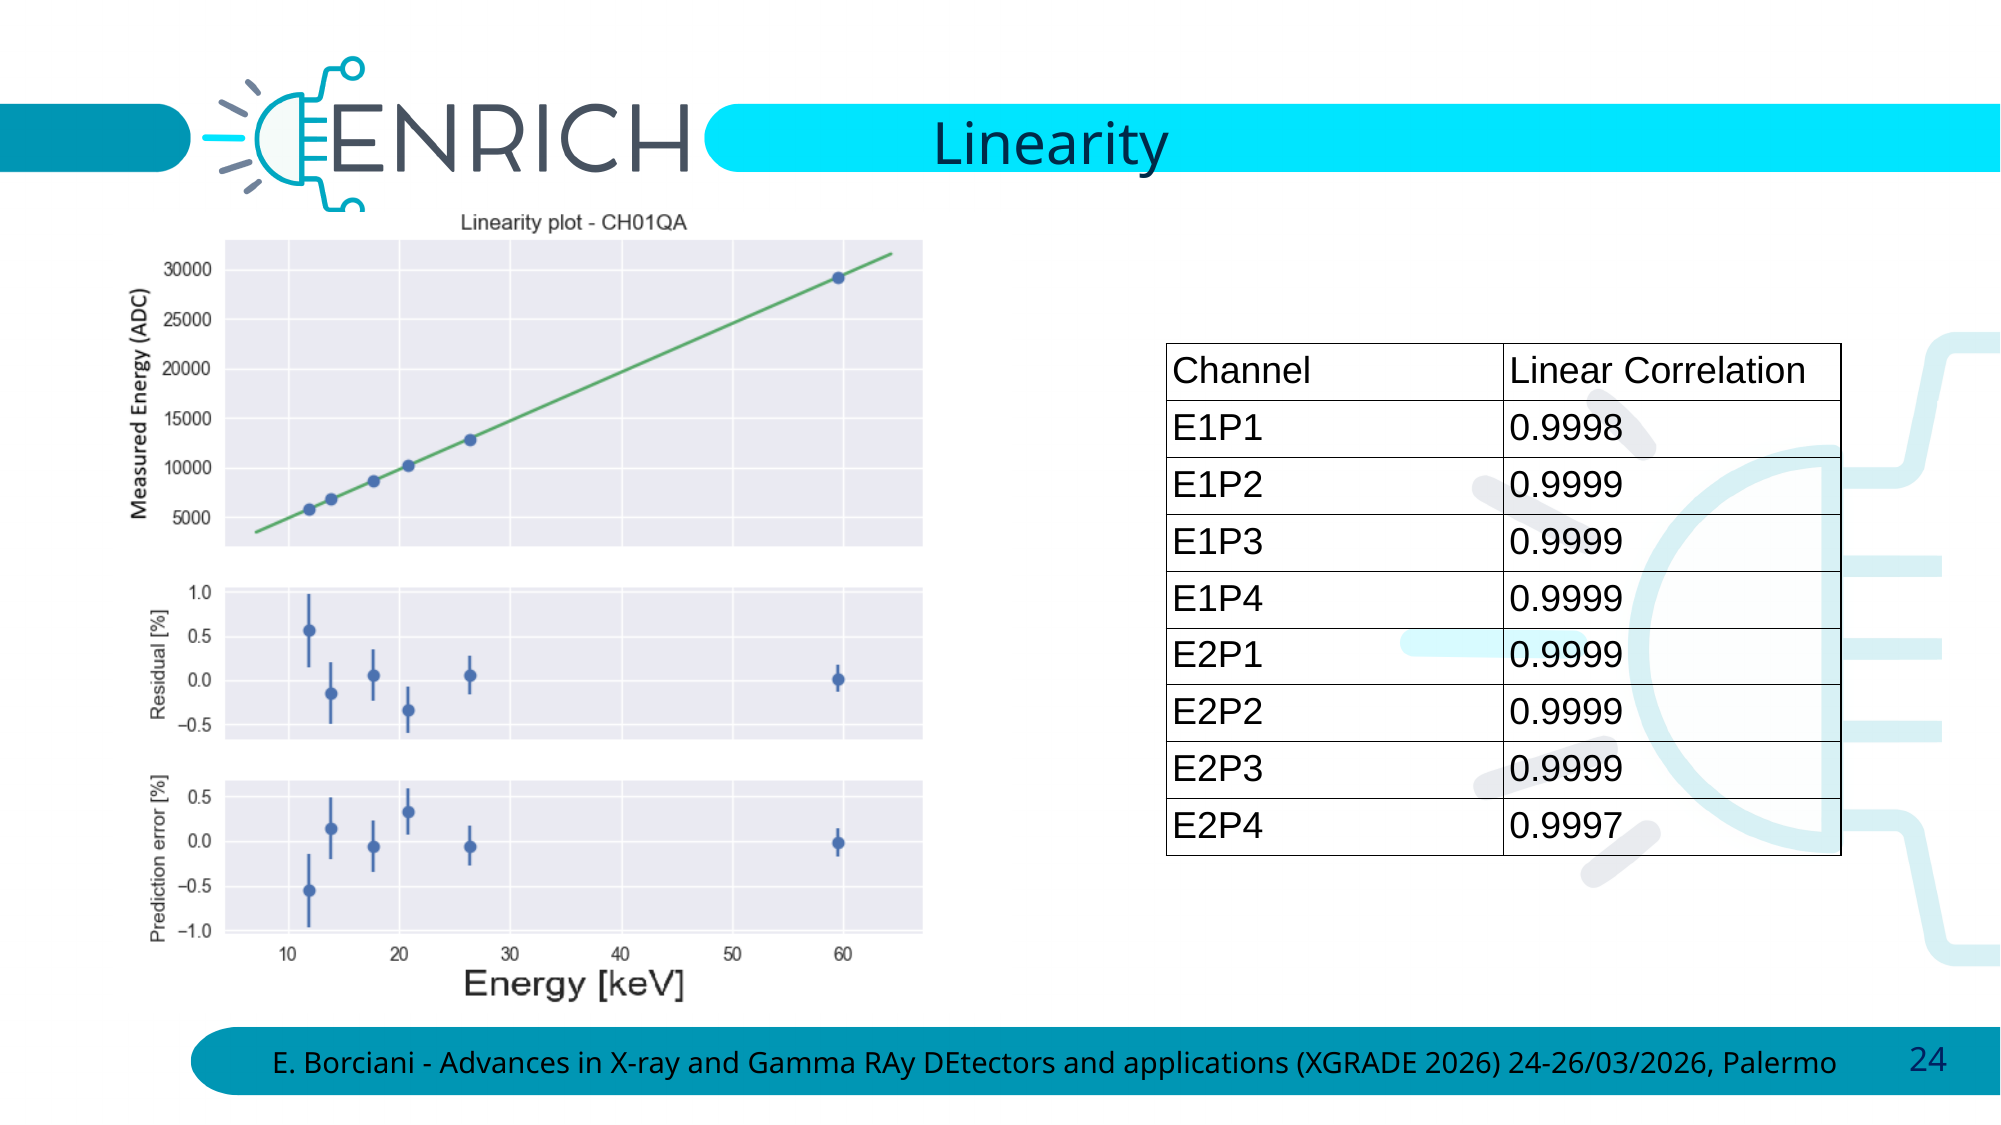

Linearity
| Channel | Linear Correlation |
| --- | --- |
| E1P1 | 0.9998 |
| E1P2 | 0.9999 |
| E1P3 | 0.9999 |
| E1P4 | 0.9999 |
| E2P1 | 0.9999 |
| E2P2 | 0.9999 |
| E2P3 | 0.9999 |
| E2P4 | 0.9997 |
E. Borciani - Advances in X-ray and Gamma RAy DEtectors and applications (XGRADE 2026) 24-26/03/2026, Palermo